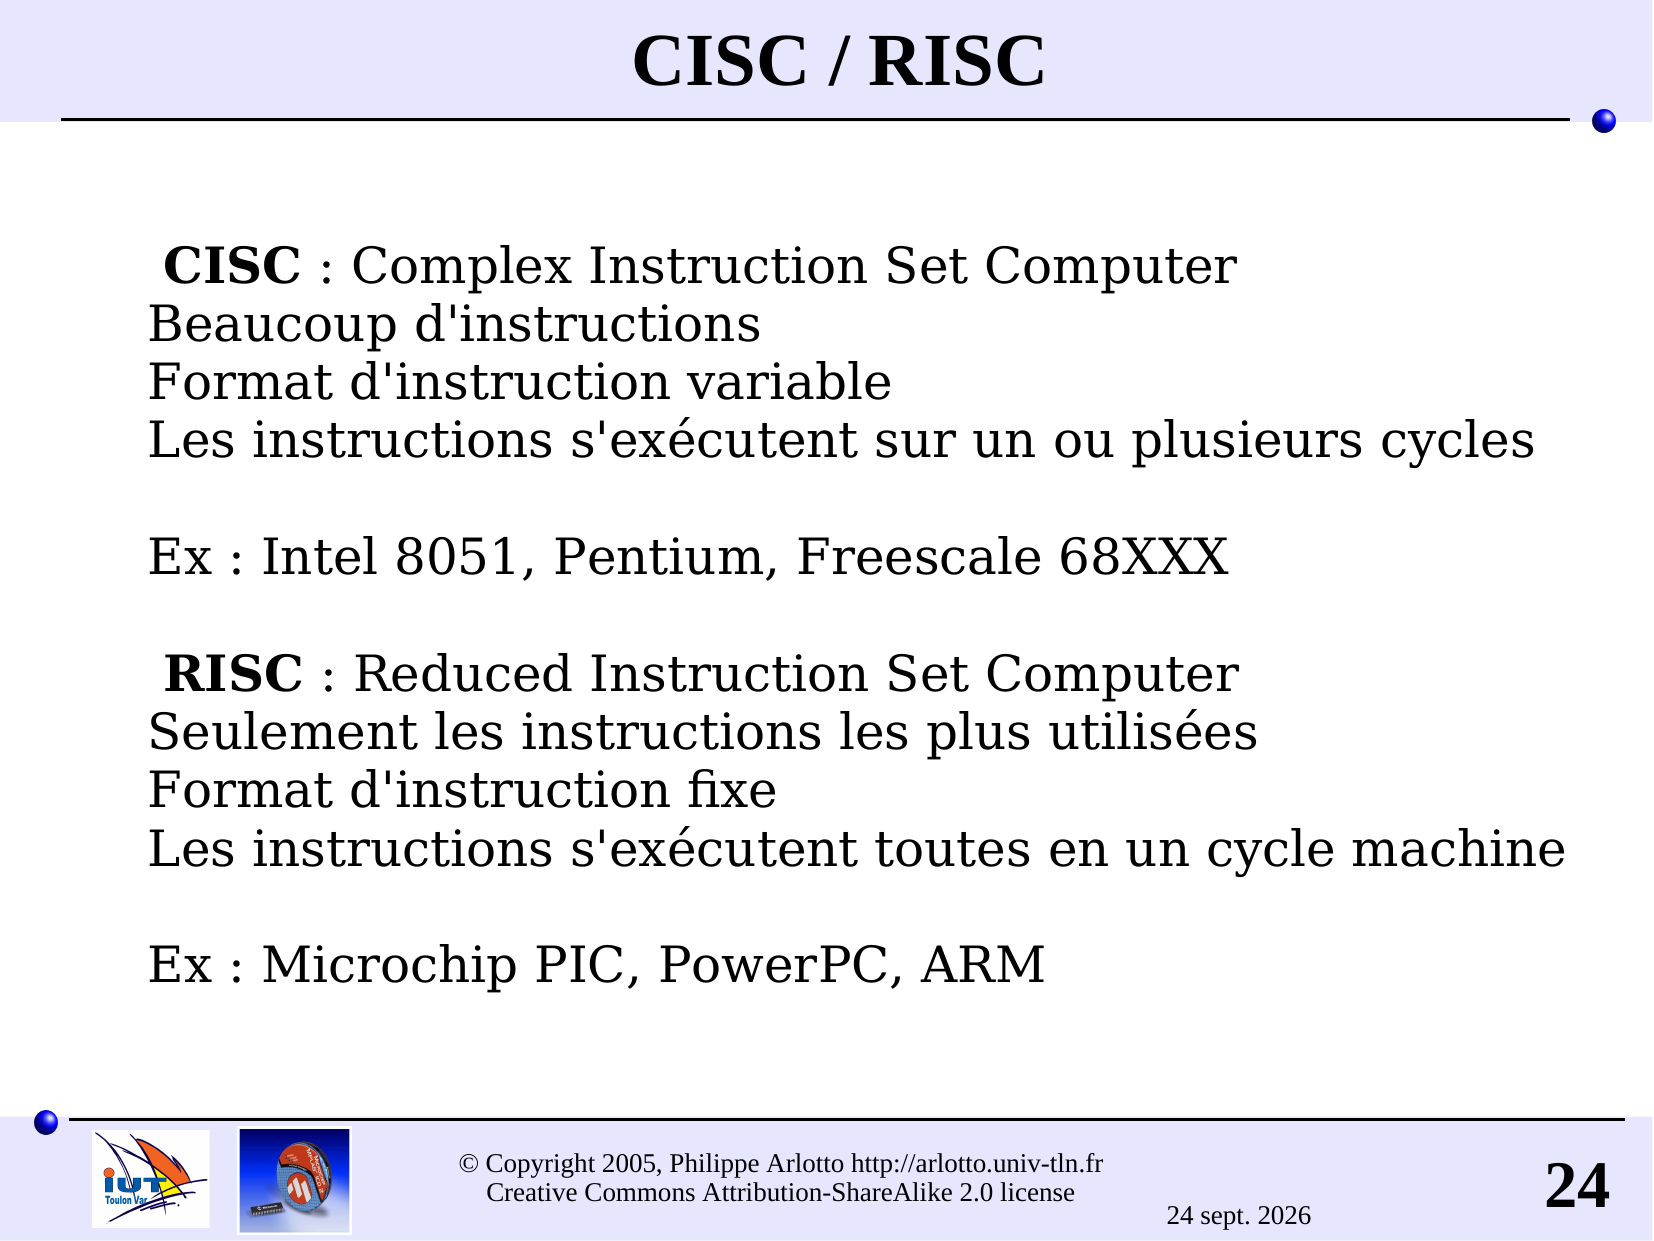

# CISC / RISC
 CISC : Complex Instruction Set Computer
Beaucoup d'instructions
Format d'instruction variable
Les instructions s'exécutent sur un ou plusieurs cycles
Ex : Intel 8051, Pentium, Freescale 68XXX
 RISC : Reduced Instruction Set Computer
Seulement les instructions les plus utilisées
Format d'instruction fixe
Les instructions s'exécutent toutes en un cycle machine
Ex : Microchip PIC, PowerPC, ARM